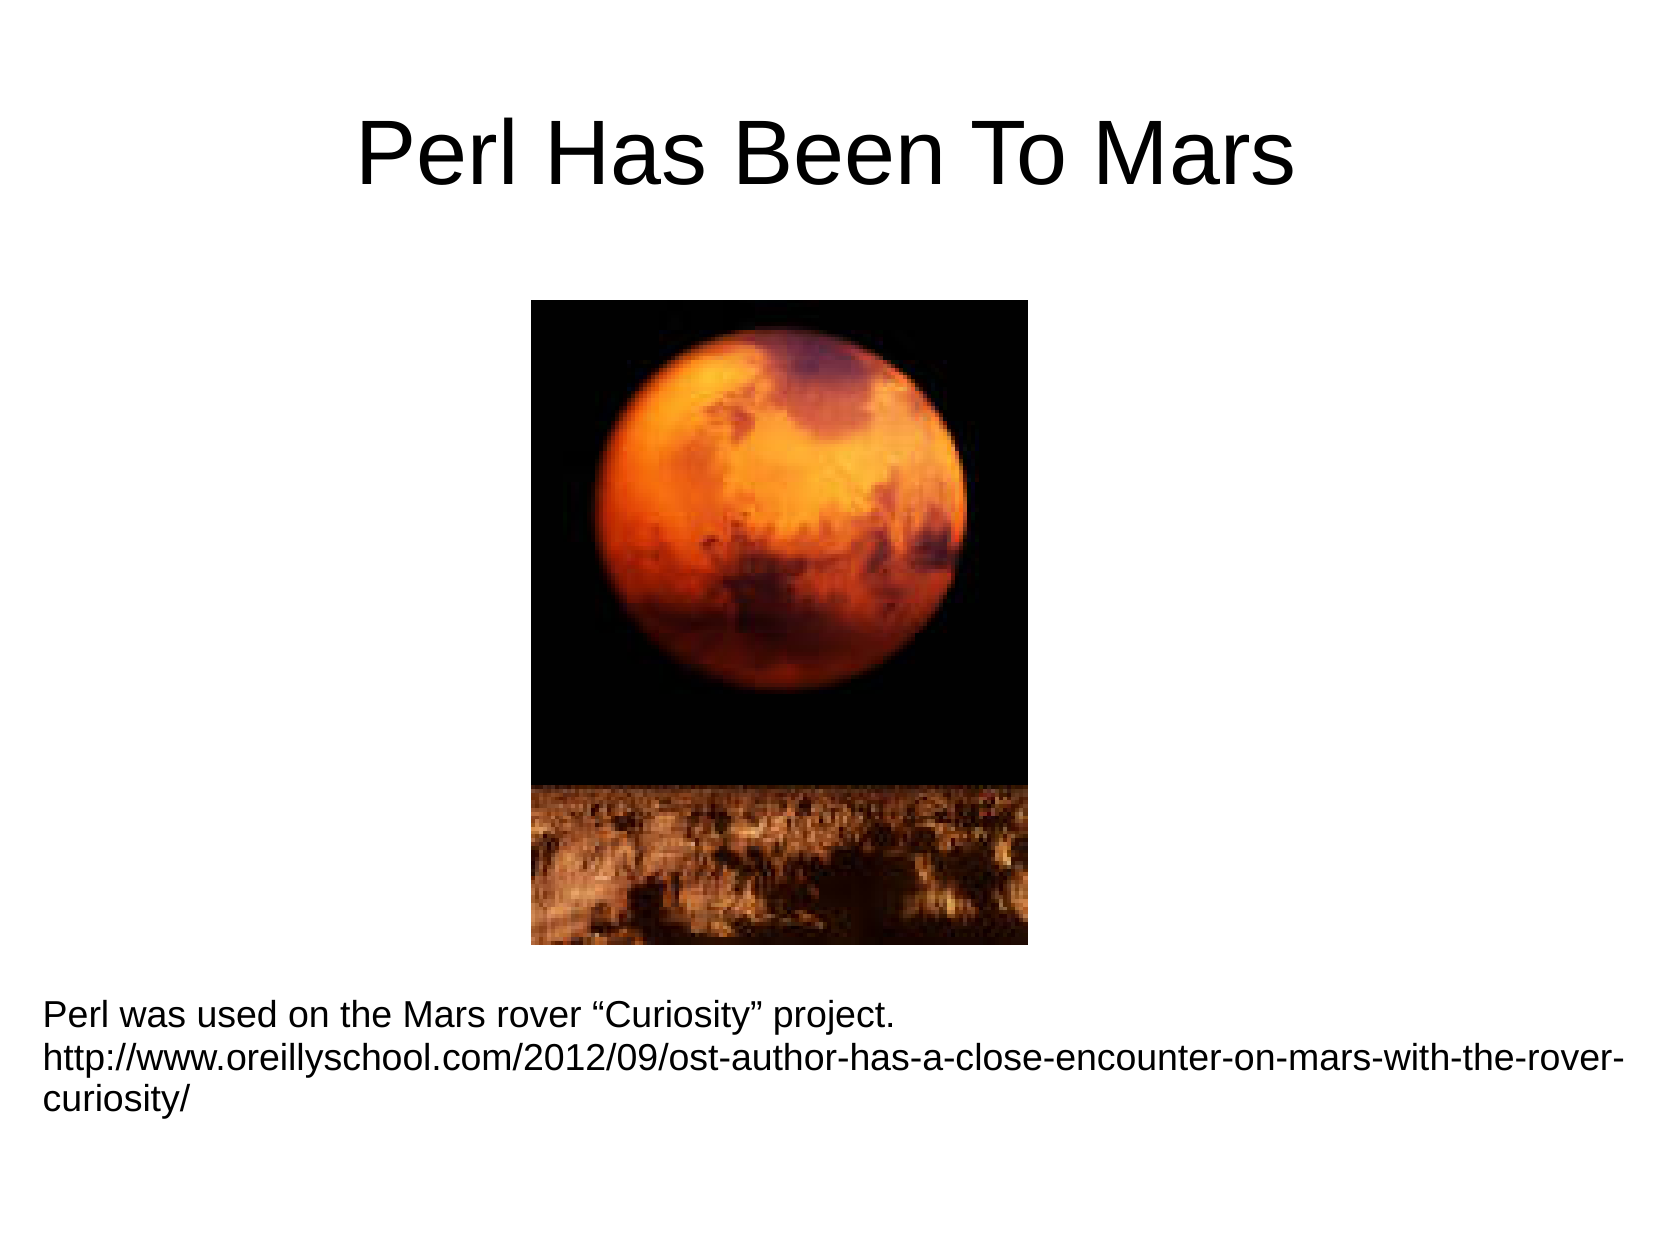

# Perl Has Been To Mars
Perl was used on the Mars rover “Curiosity” project.
http://www.oreillyschool.com/2012/09/ost-author-has-a-close-encounter-on-mars-with-the-rover-curiosity/